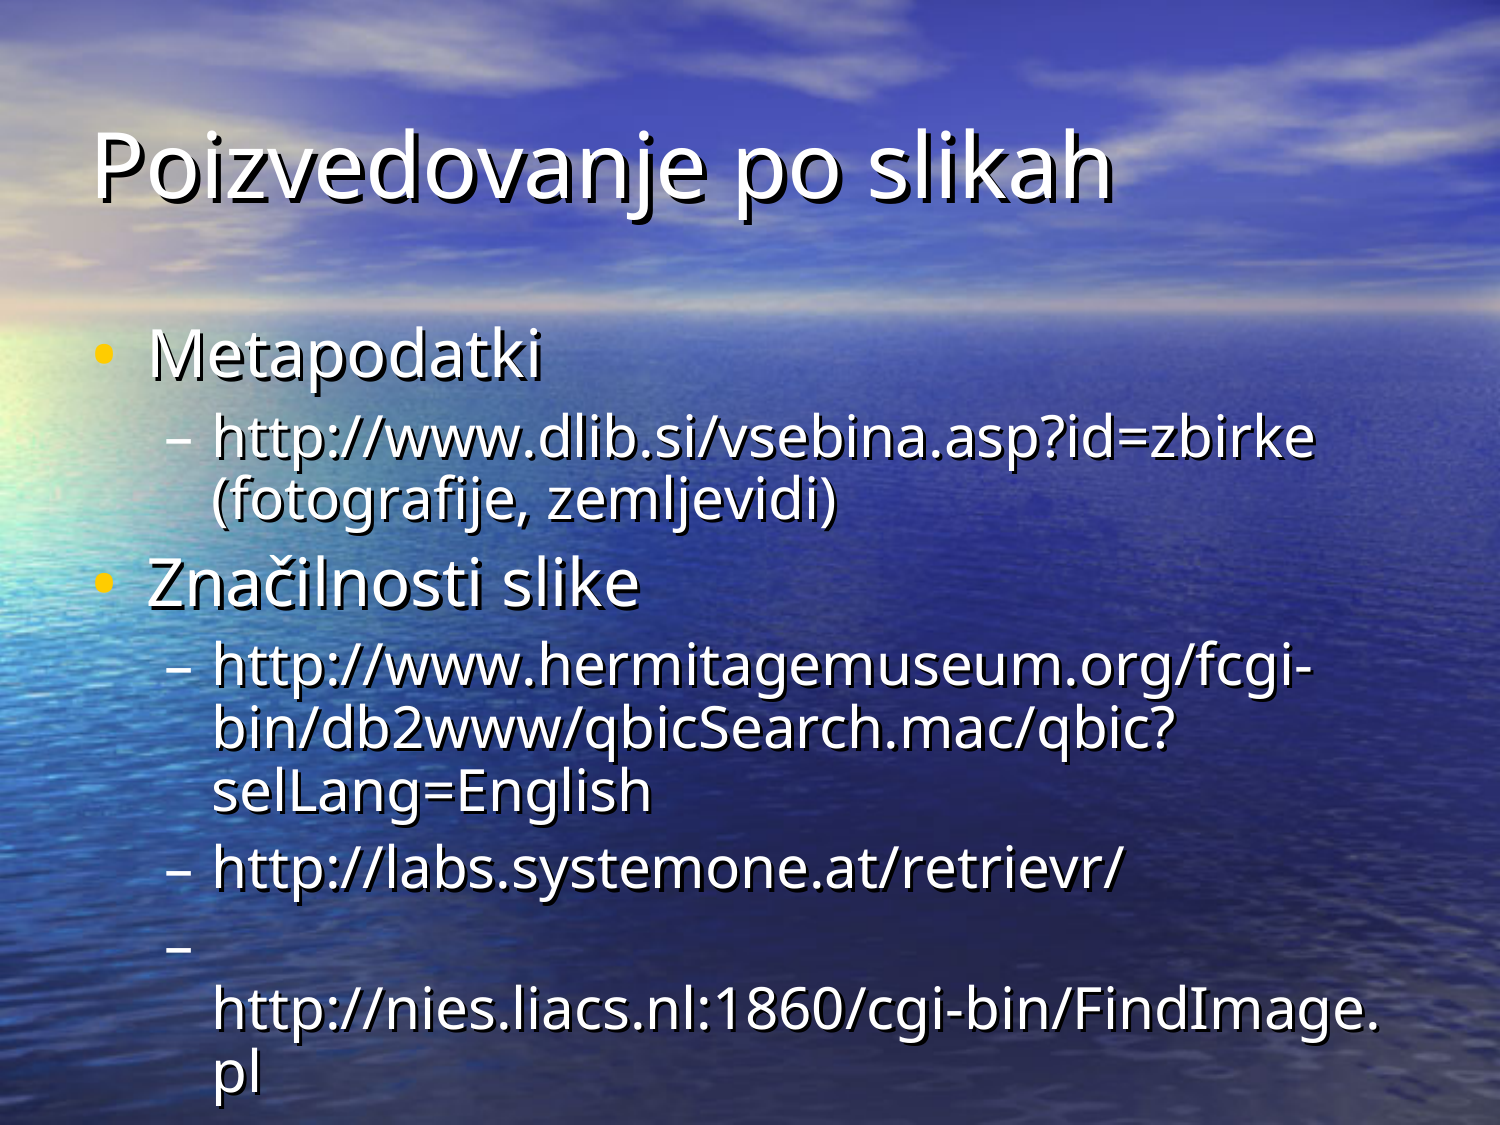

# Poizvedovanje po slikah
Metapodatki
http://www.dlib.si/vsebina.asp?id=zbirke (fotografije, zemljevidi)
Značilnosti slike
http://www.hermitagemuseum.org/fcgi-bin/db2www/qbicSearch.mac/qbic?selLang=English
http://labs.systemone.at/retrievr/
 http://nies.liacs.nl:1860/cgi-bin/FindImage.pl